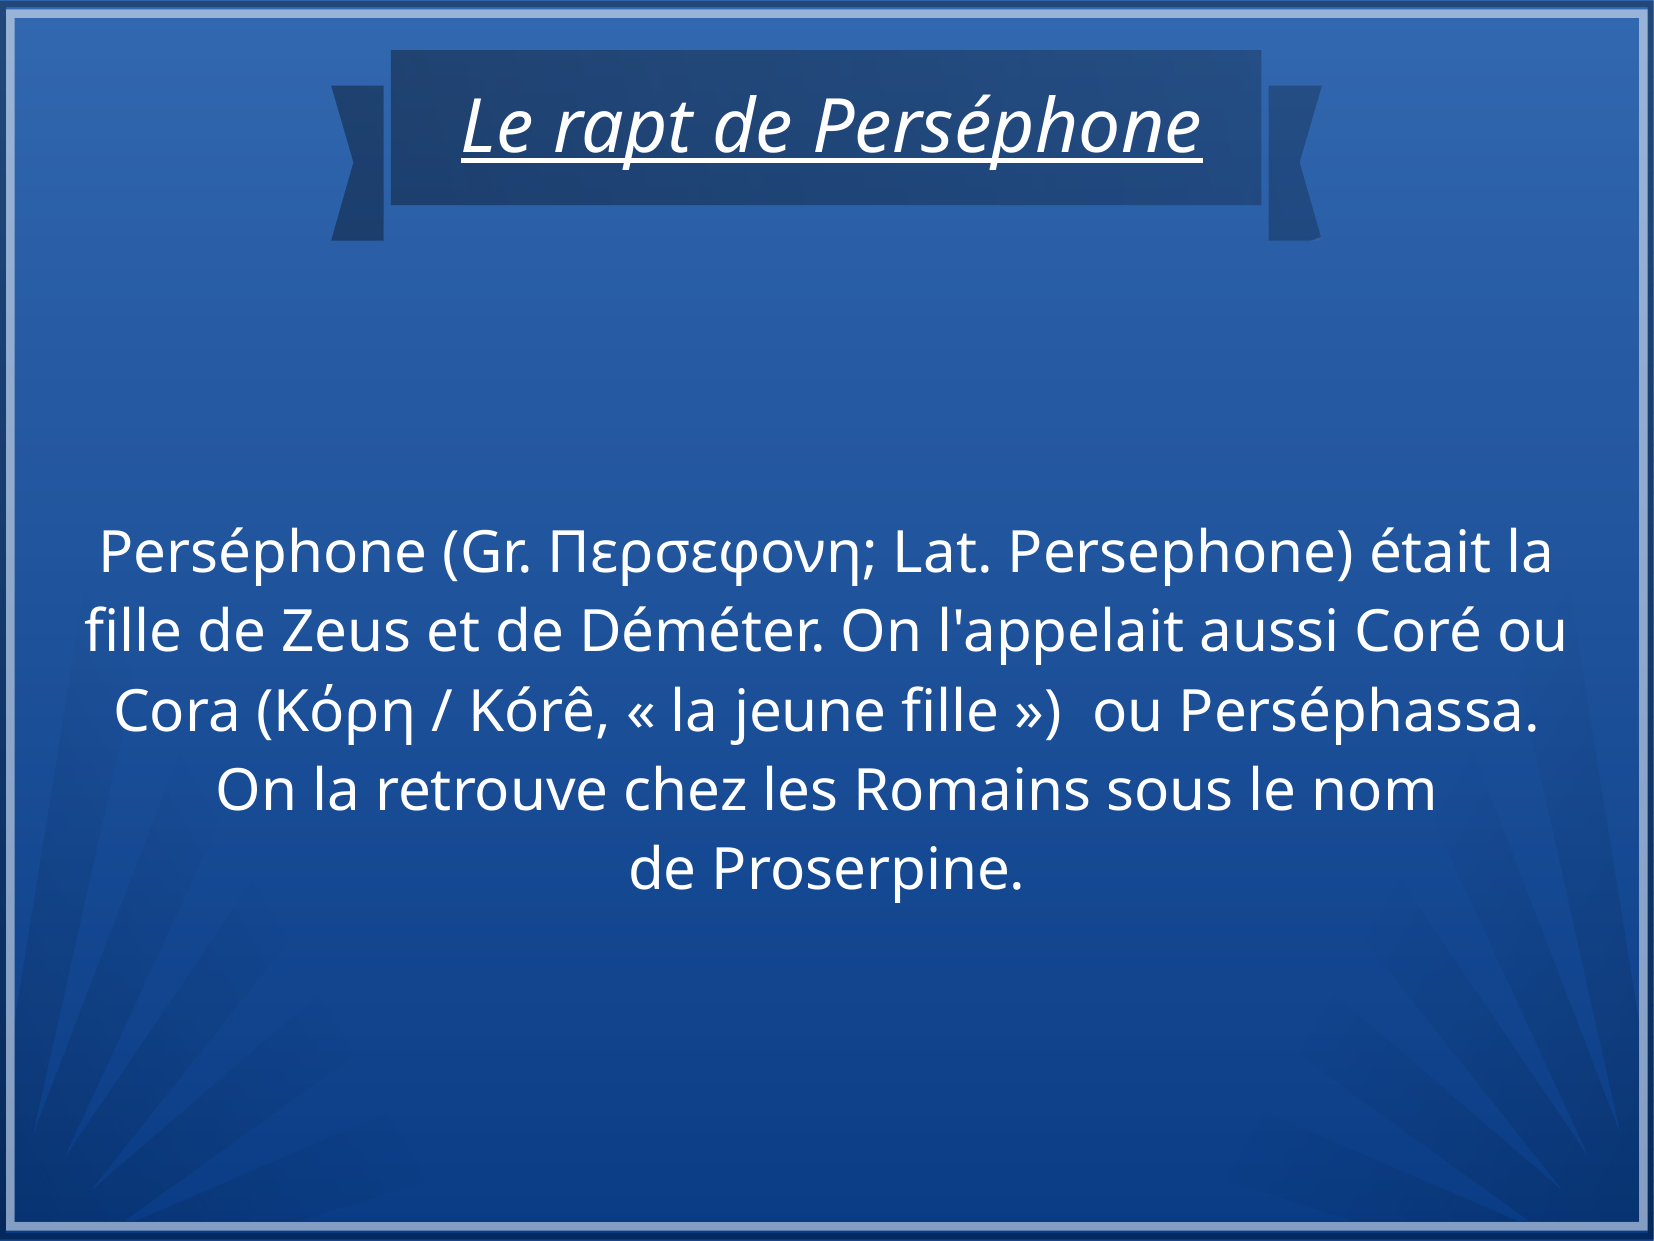

Le rapt de Perséphone
# Perséphone (Gr. Περσεφονη; Lat. Persephone) était la fille de Zeus et de Déméter. On l'appelait aussi Coré ou Cora (Κόρη / Kórê, « la jeune fille ») ou Perséphassa. On la retrouve chez les Romains sous le nom de Proserpine.